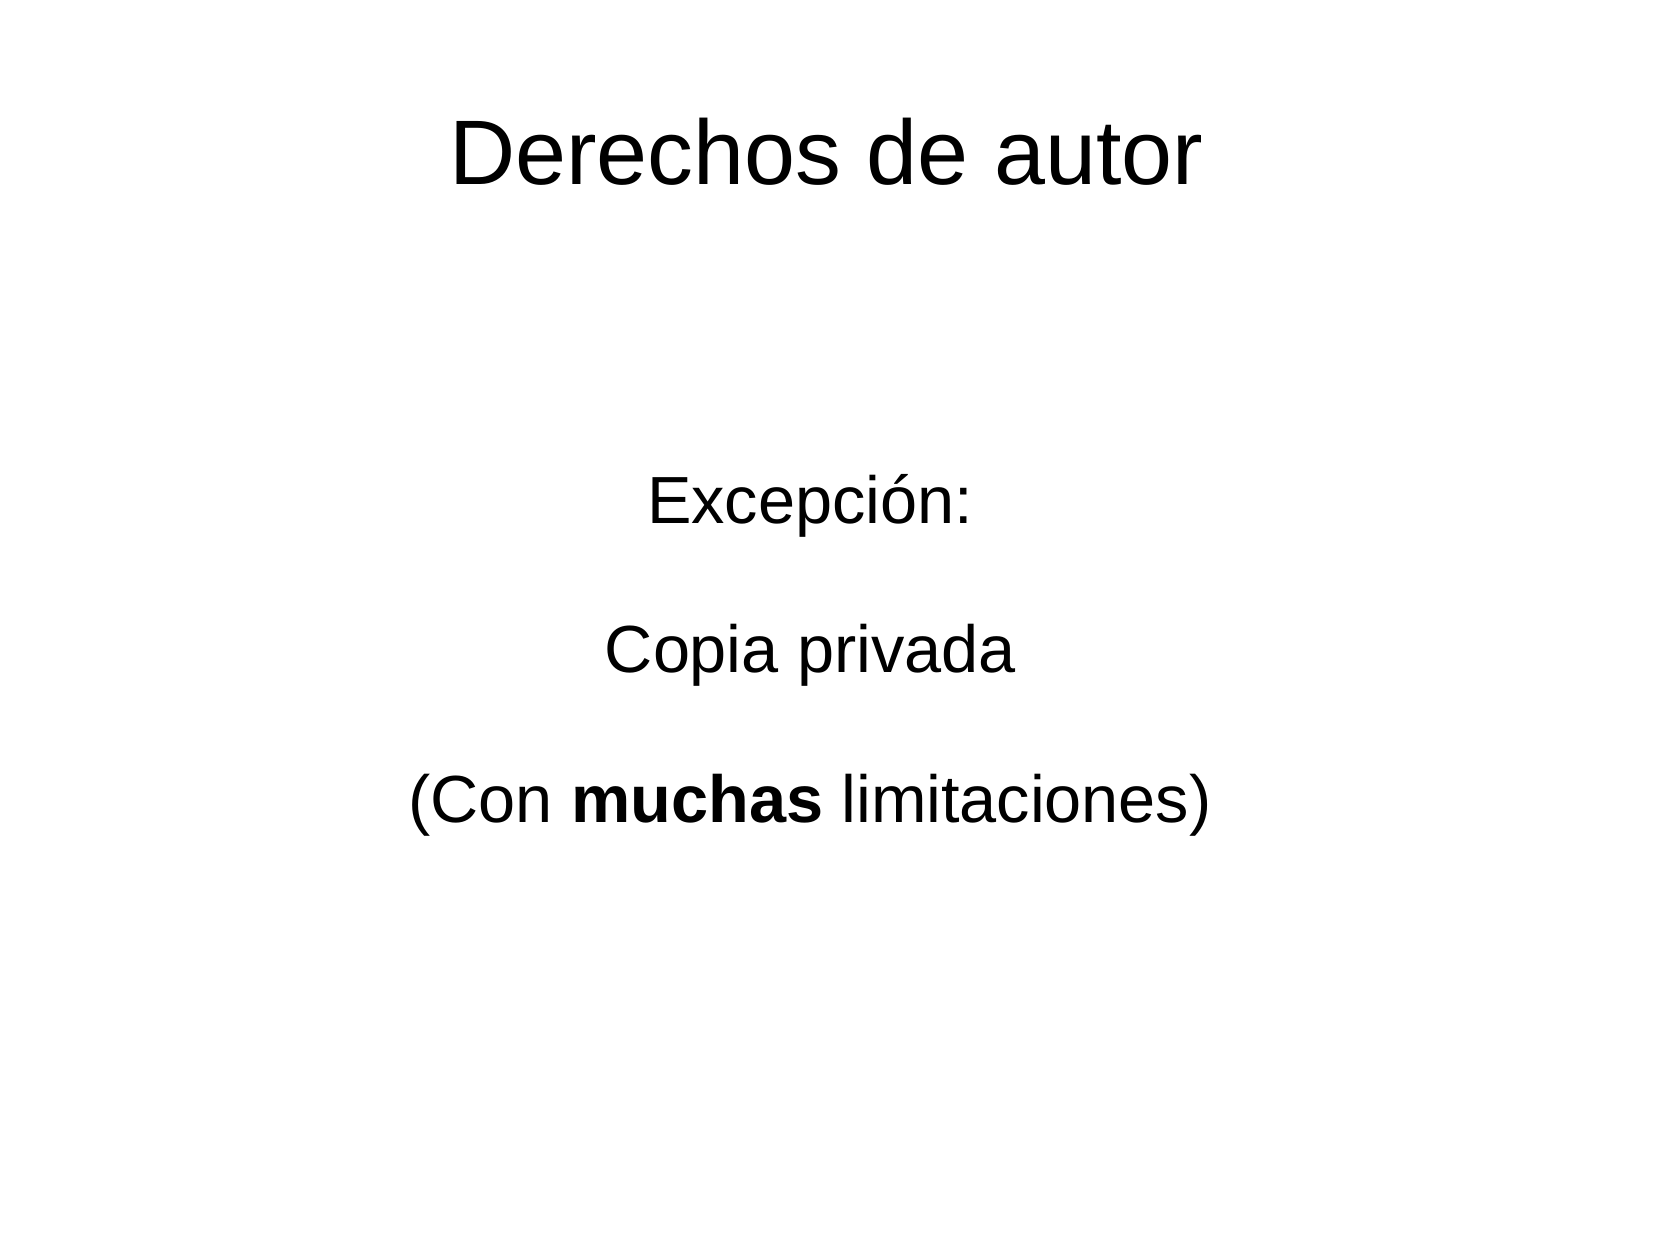

# Derechos de autor
Excepción:
Copia privada
(Con muchas limitaciones)